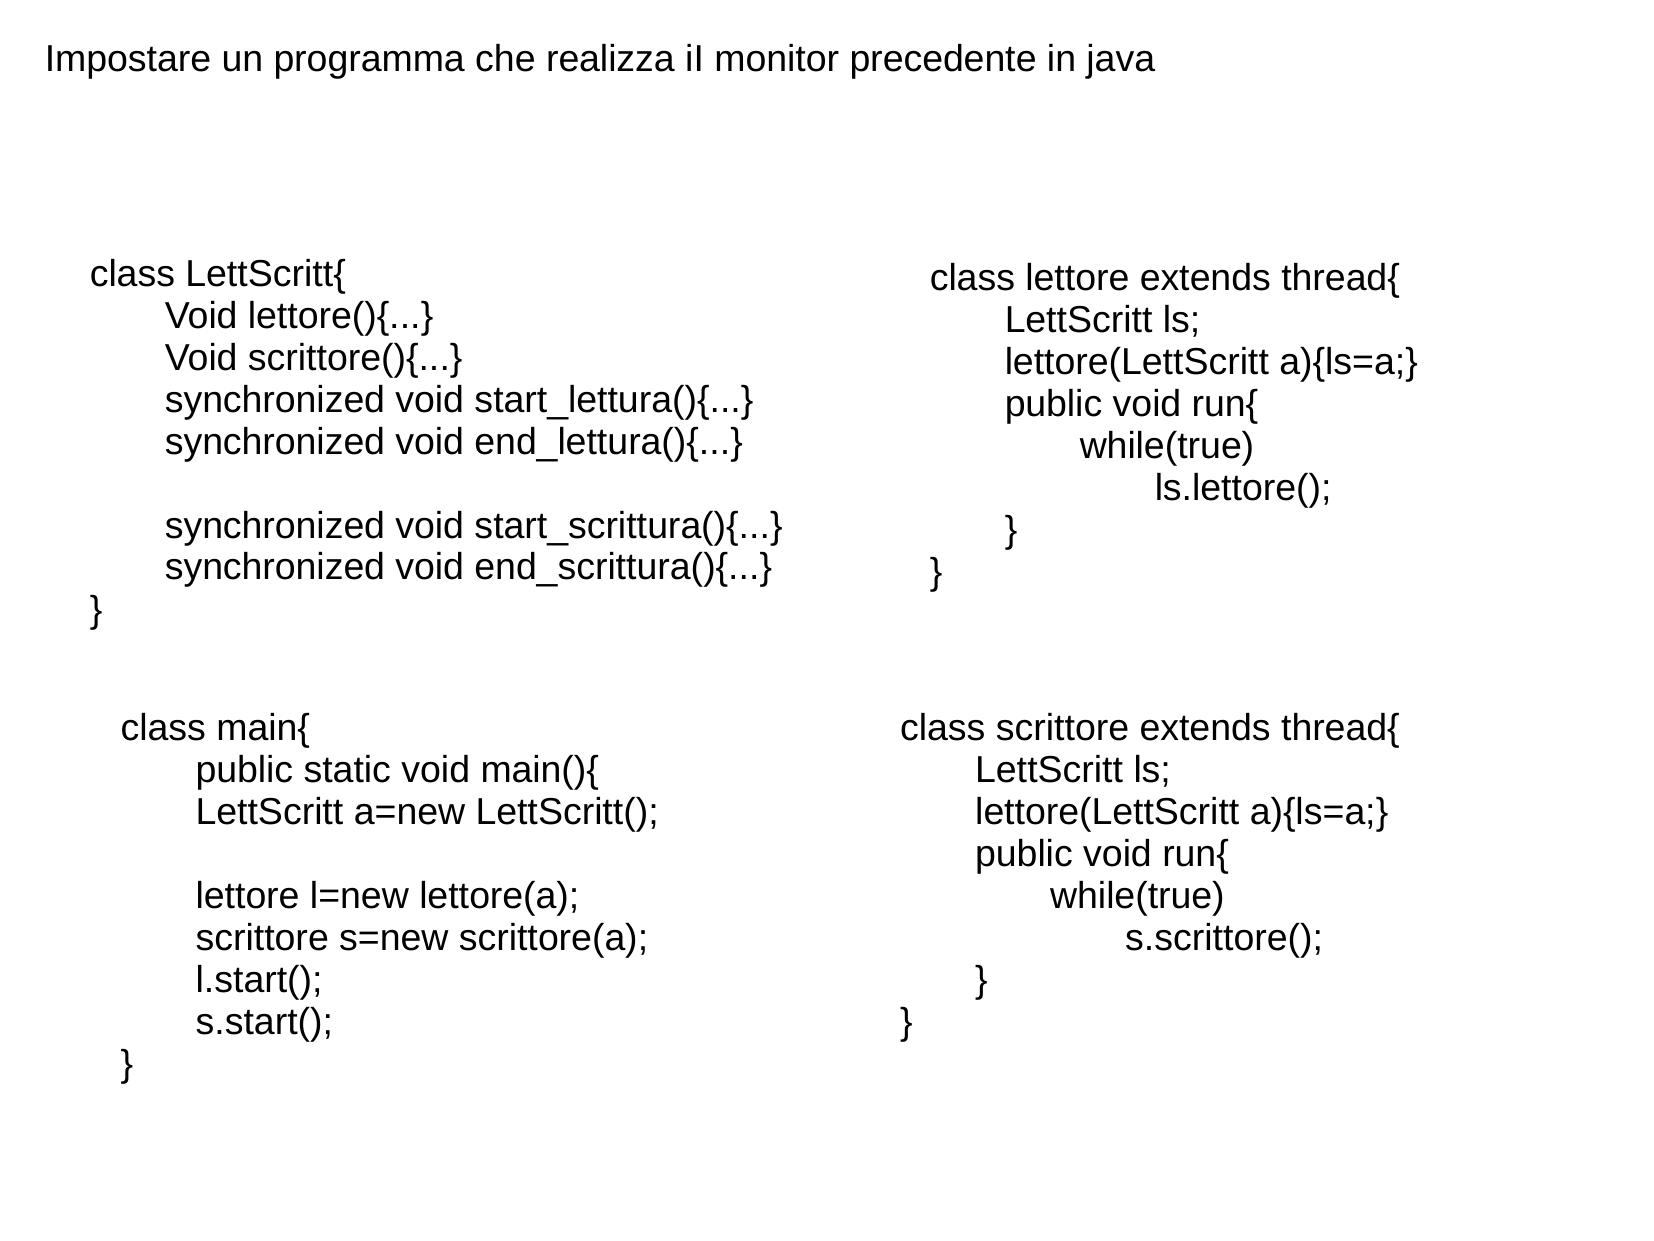

Impostare un programma che realizza iI monitor precedente in java
class LettScritt{
	Void lettore(){...}
	Void scrittore(){...}
	synchronized void start_lettura(){...}
	synchronized void end_lettura(){...}
	synchronized void start_scrittura(){...}
	synchronized void end_scrittura(){...}
}
class lettore extends thread{
	LettScritt ls;
	lettore(LettScritt a){ls=a;}
	public void run{
		while(true)
			ls.lettore();
	}
}
class scrittore extends thread{
	LettScritt ls;
	lettore(LettScritt a){ls=a;}
	public void run{
		while(true)
			s.scrittore();
	}
}
class main{
	public static void main(){
	LettScritt a=new LettScritt();
	lettore l=new lettore(a);
	scrittore s=new scrittore(a);
	l.start();
	s.start();
}